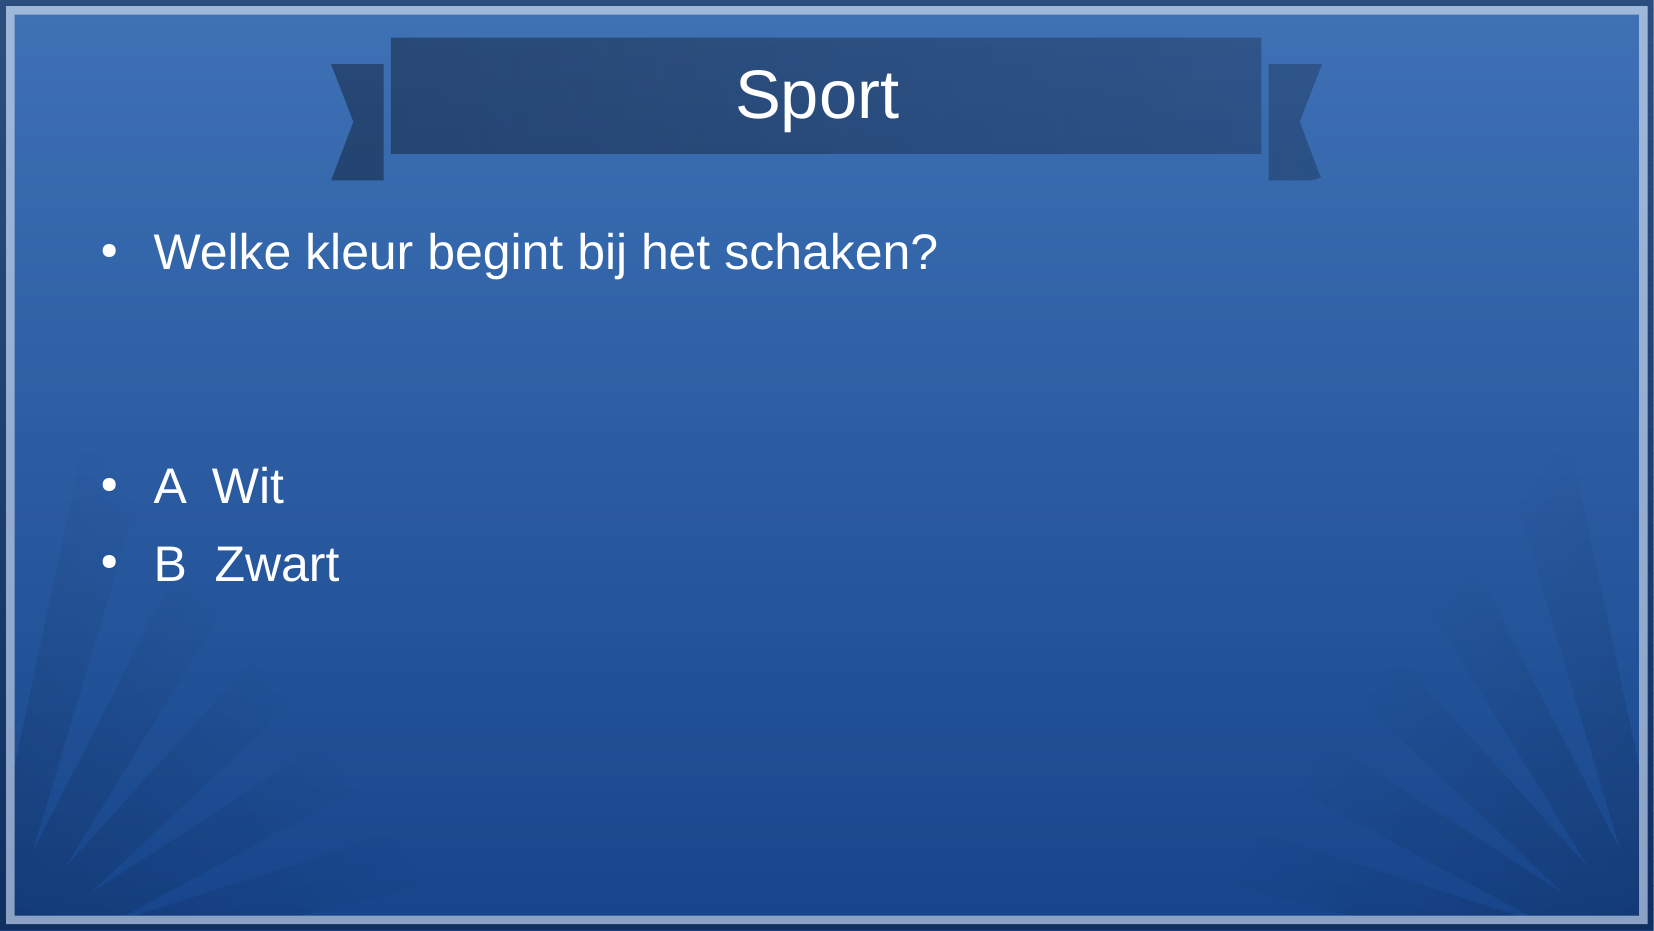

# Sport
Welke kleur begint bij het schaken?
A Wit
B Zwart